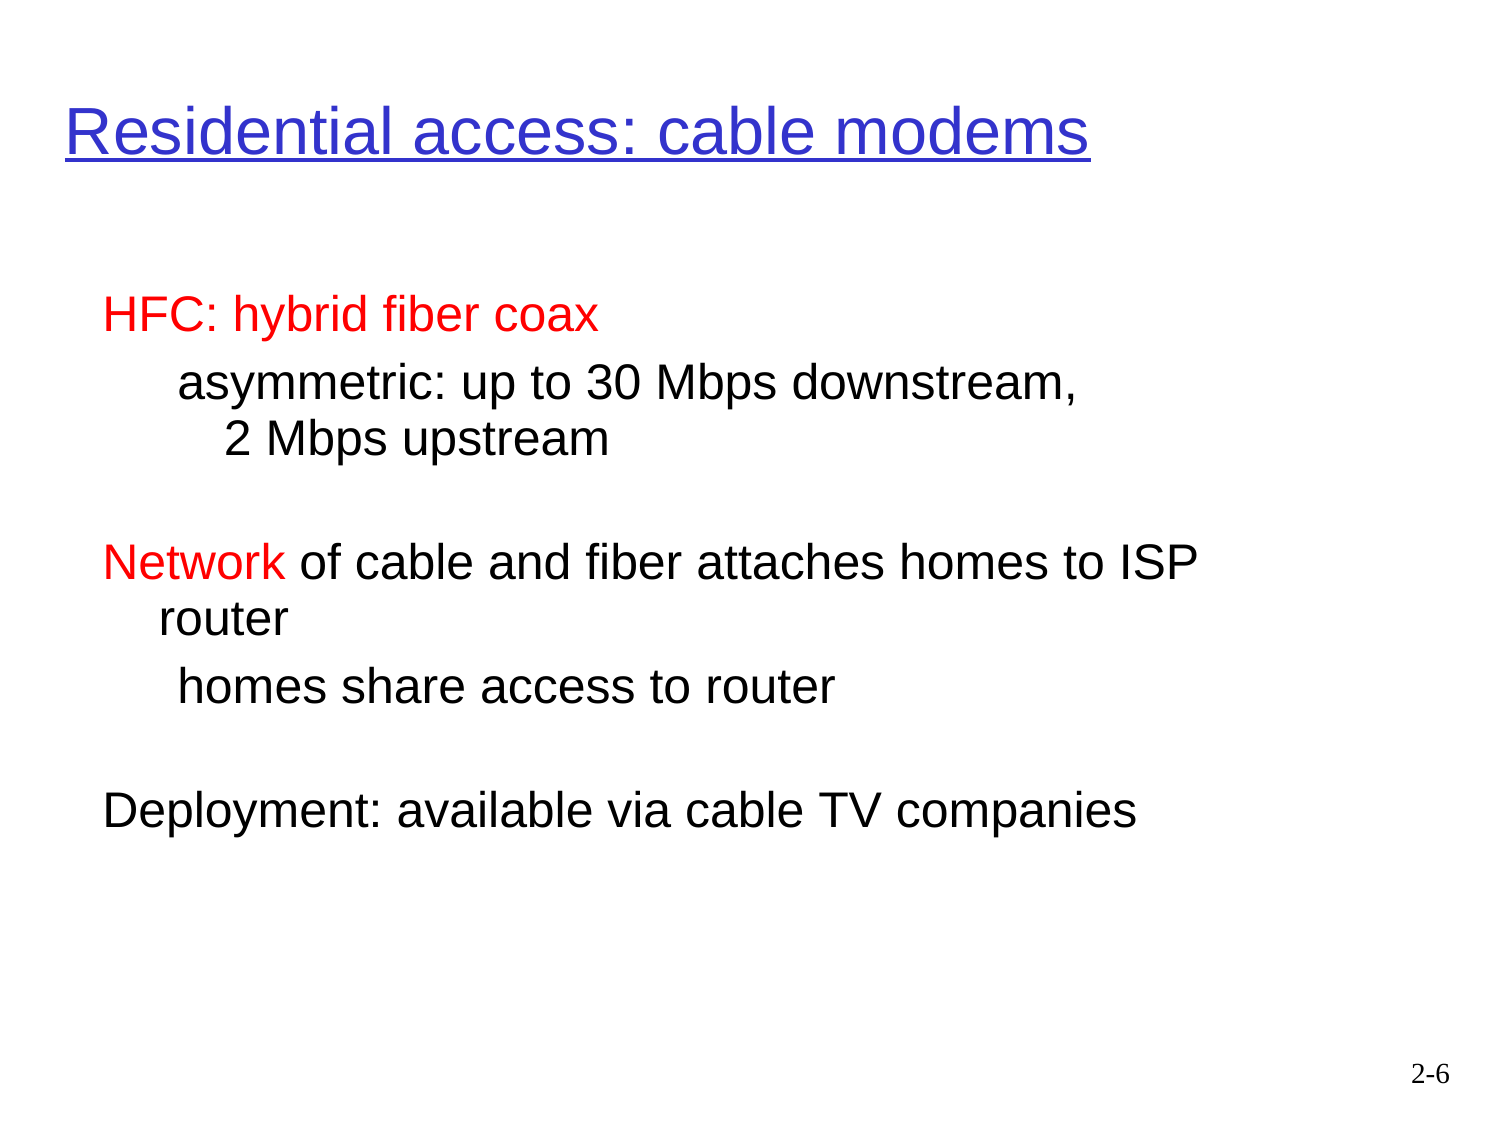

# Residential access: cable modems
HFC: hybrid fiber coax
asymmetric: up to 30 Mbps downstream,
2 Mbps upstream
Network of cable and fiber attaches homes to ISP router
homes share access to router
Deployment: available via cable TV companies
6